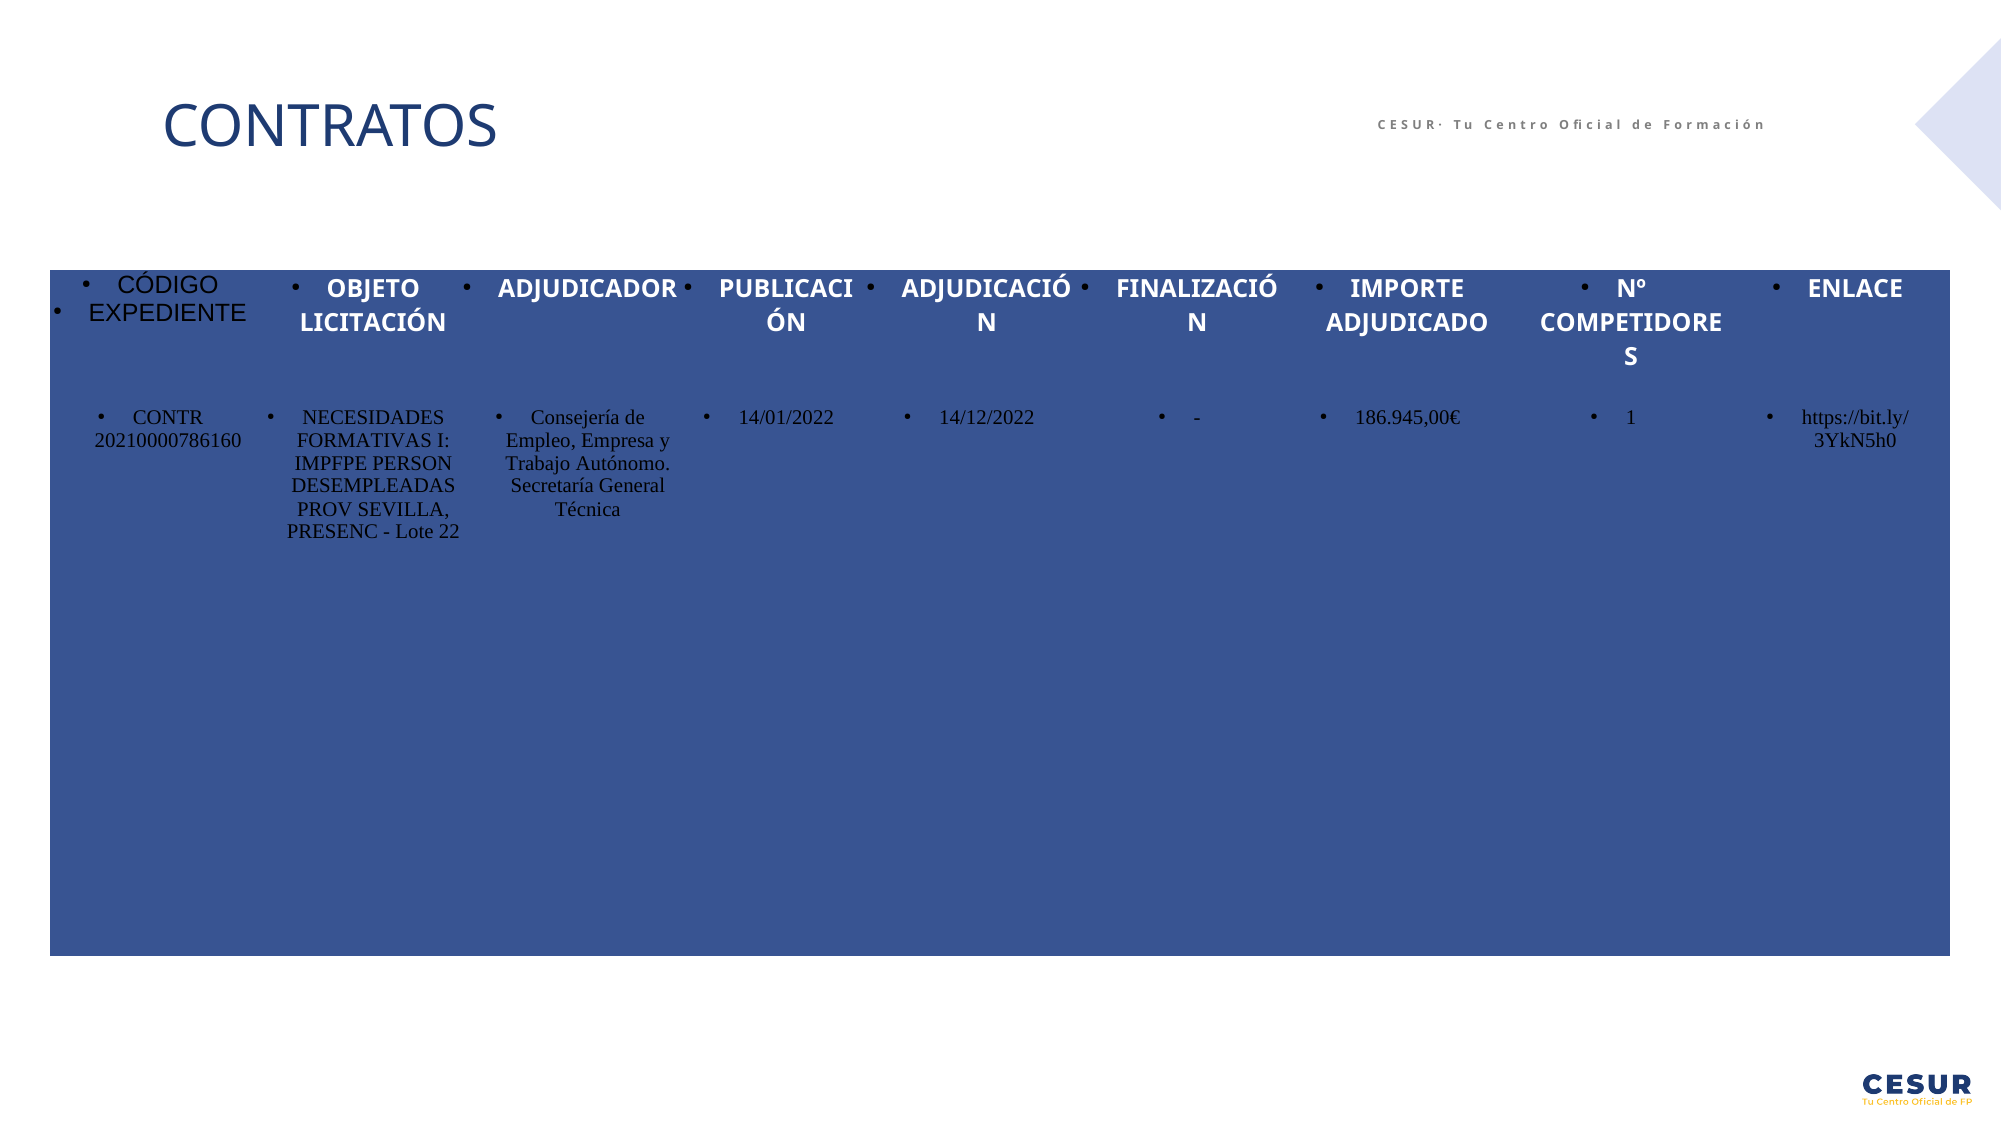

# CONTRATOS
| CÓDIGO EXPEDIENTE | OBJETO LICITACIÓN | ADJUDICADOR | PUBLICACIÓN | ADJUDICACIÓN | FINALIZACIÓN | IMPORTE ADJUDICADO | Nº COMPETIDORES | ENLACE |
| --- | --- | --- | --- | --- | --- | --- | --- | --- |
| CONTR 20210000786160 | NECESIDADES FORMATIVAS I: IMPFPE PERSON DESEMPLEADAS PROV SEVILLA, PRESENC - Lote 22 | Consejería de Empleo, Empresa y Trabajo Autónomo. Secretaría General Técnica | 14/01/2022 | 14/12/2022 | - | 186.945,00€ | 1 | https://bit.ly/3YkN5h0 |